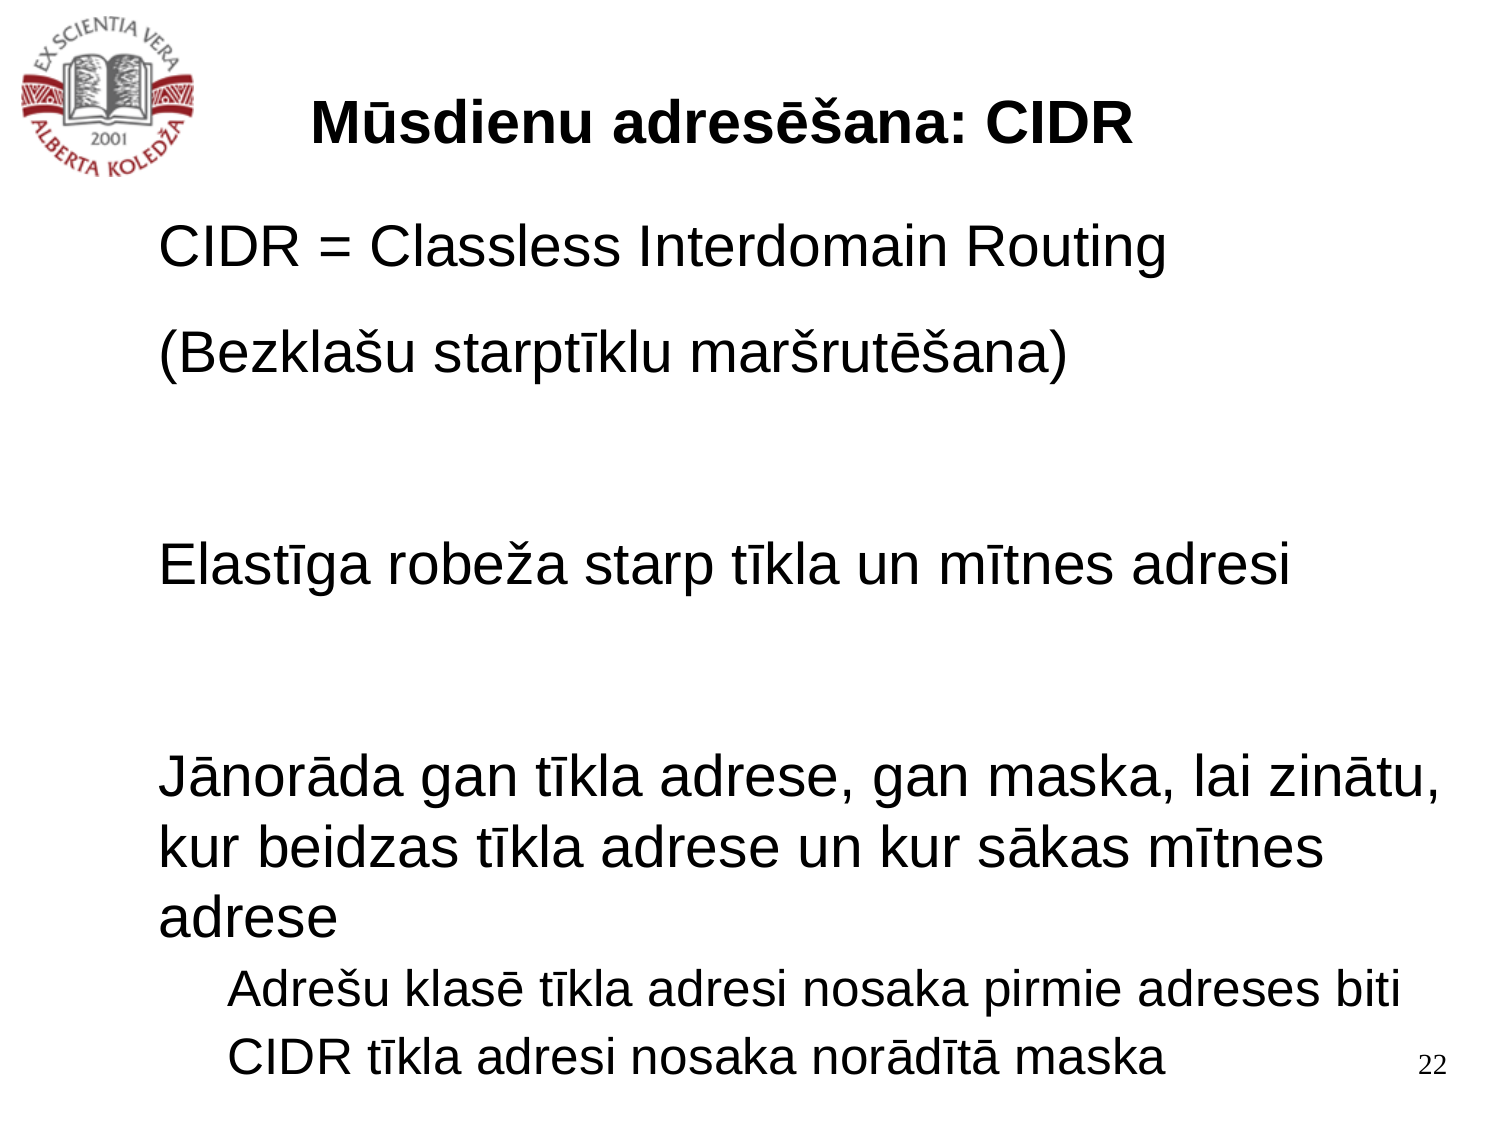

# Mūsdienu adresēšana: CIDR
CIDR = Classless Interdomain Routing
(Bezklašu starptīklu maršrutēšana)
Elastīga robeža starp tīkla un mītnes adresi
Jānorāda gan tīkla adrese, gan maska, lai zinātu, kur beidzas tīkla adrese un kur sākas mītnes adrese
Adrešu klasē tīkla adresi nosaka pirmie adreses biti
CIDR tīkla adresi nosaka norādītā maska